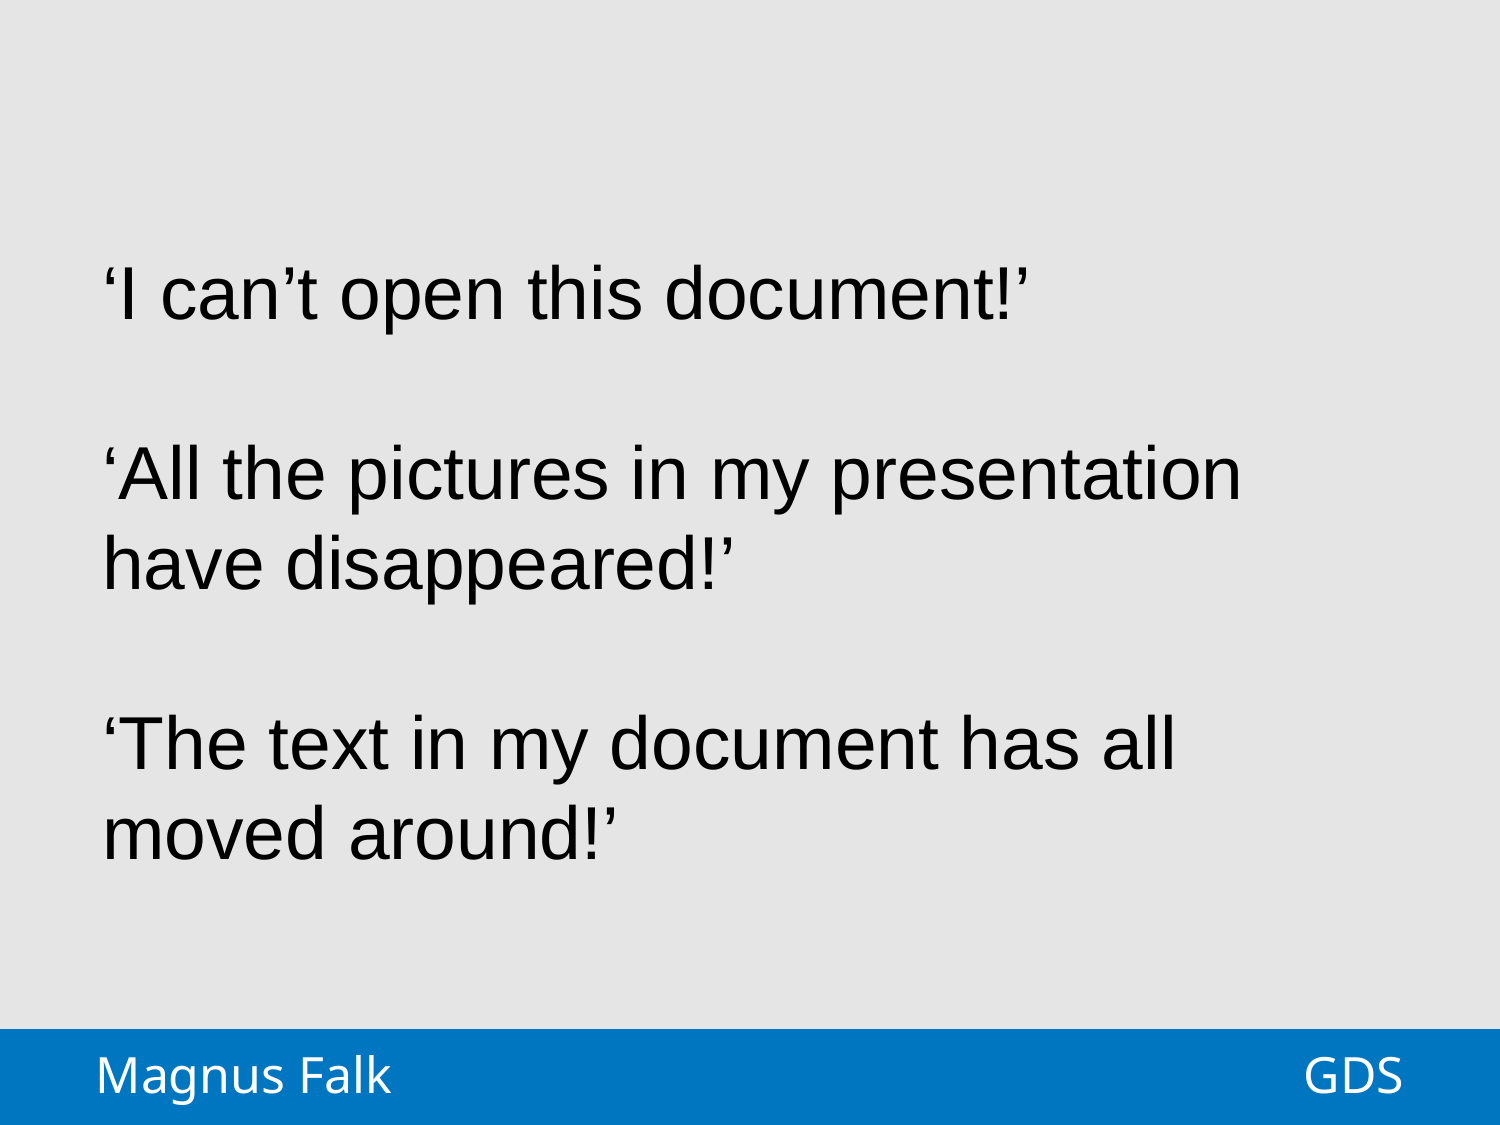

# ‘I can’t open this document!’ ‘All the pictures in my presentation have disappeared!’ ‘The text in my document has all moved around!’
Magnus Falk
GDS